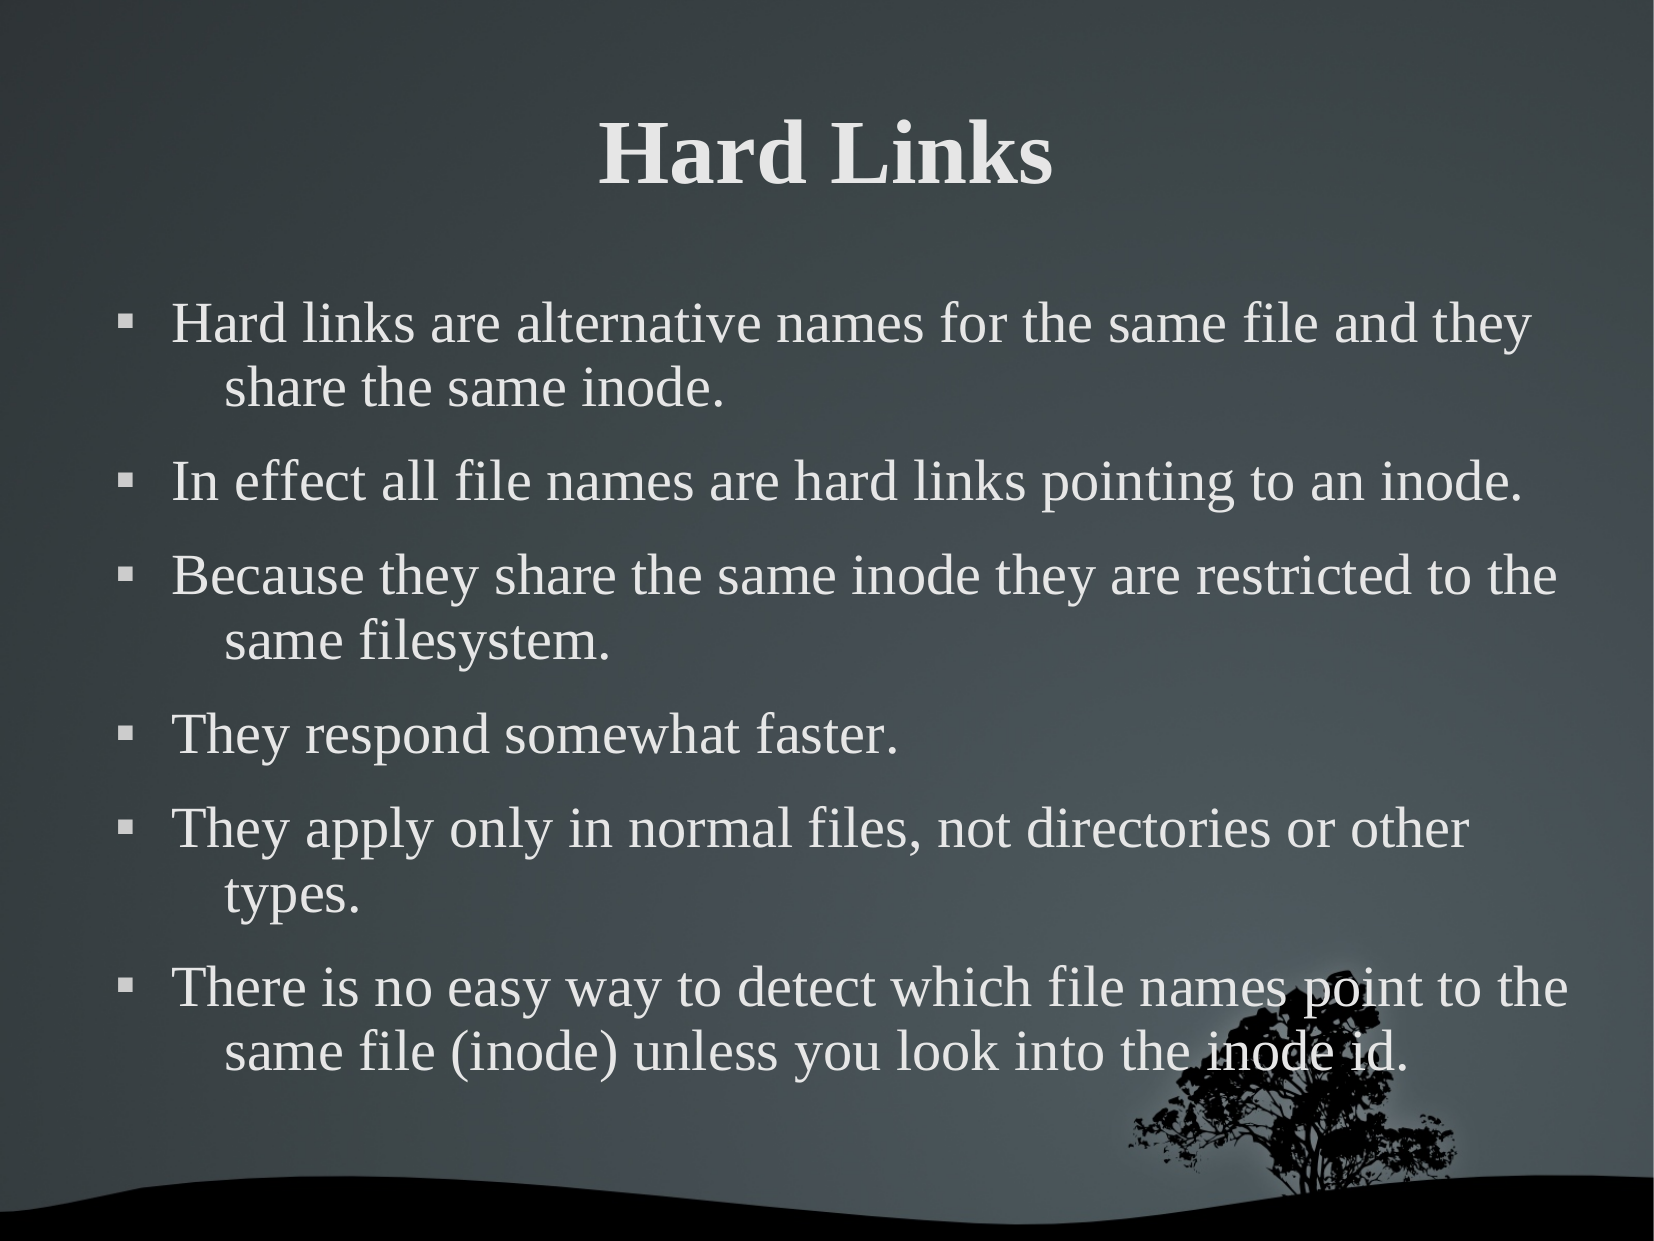

# Hard Links
Hard links are alternative names for the same file and they share the same inode.
In effect all file names are hard links pointing to an inode.
Because they share the same inode they are restricted to the same filesystem.
They respond somewhat faster.
They apply only in normal files, not directories or other types.
There is no easy way to detect which file names point to the same file (inode) unless you look into the inode id.